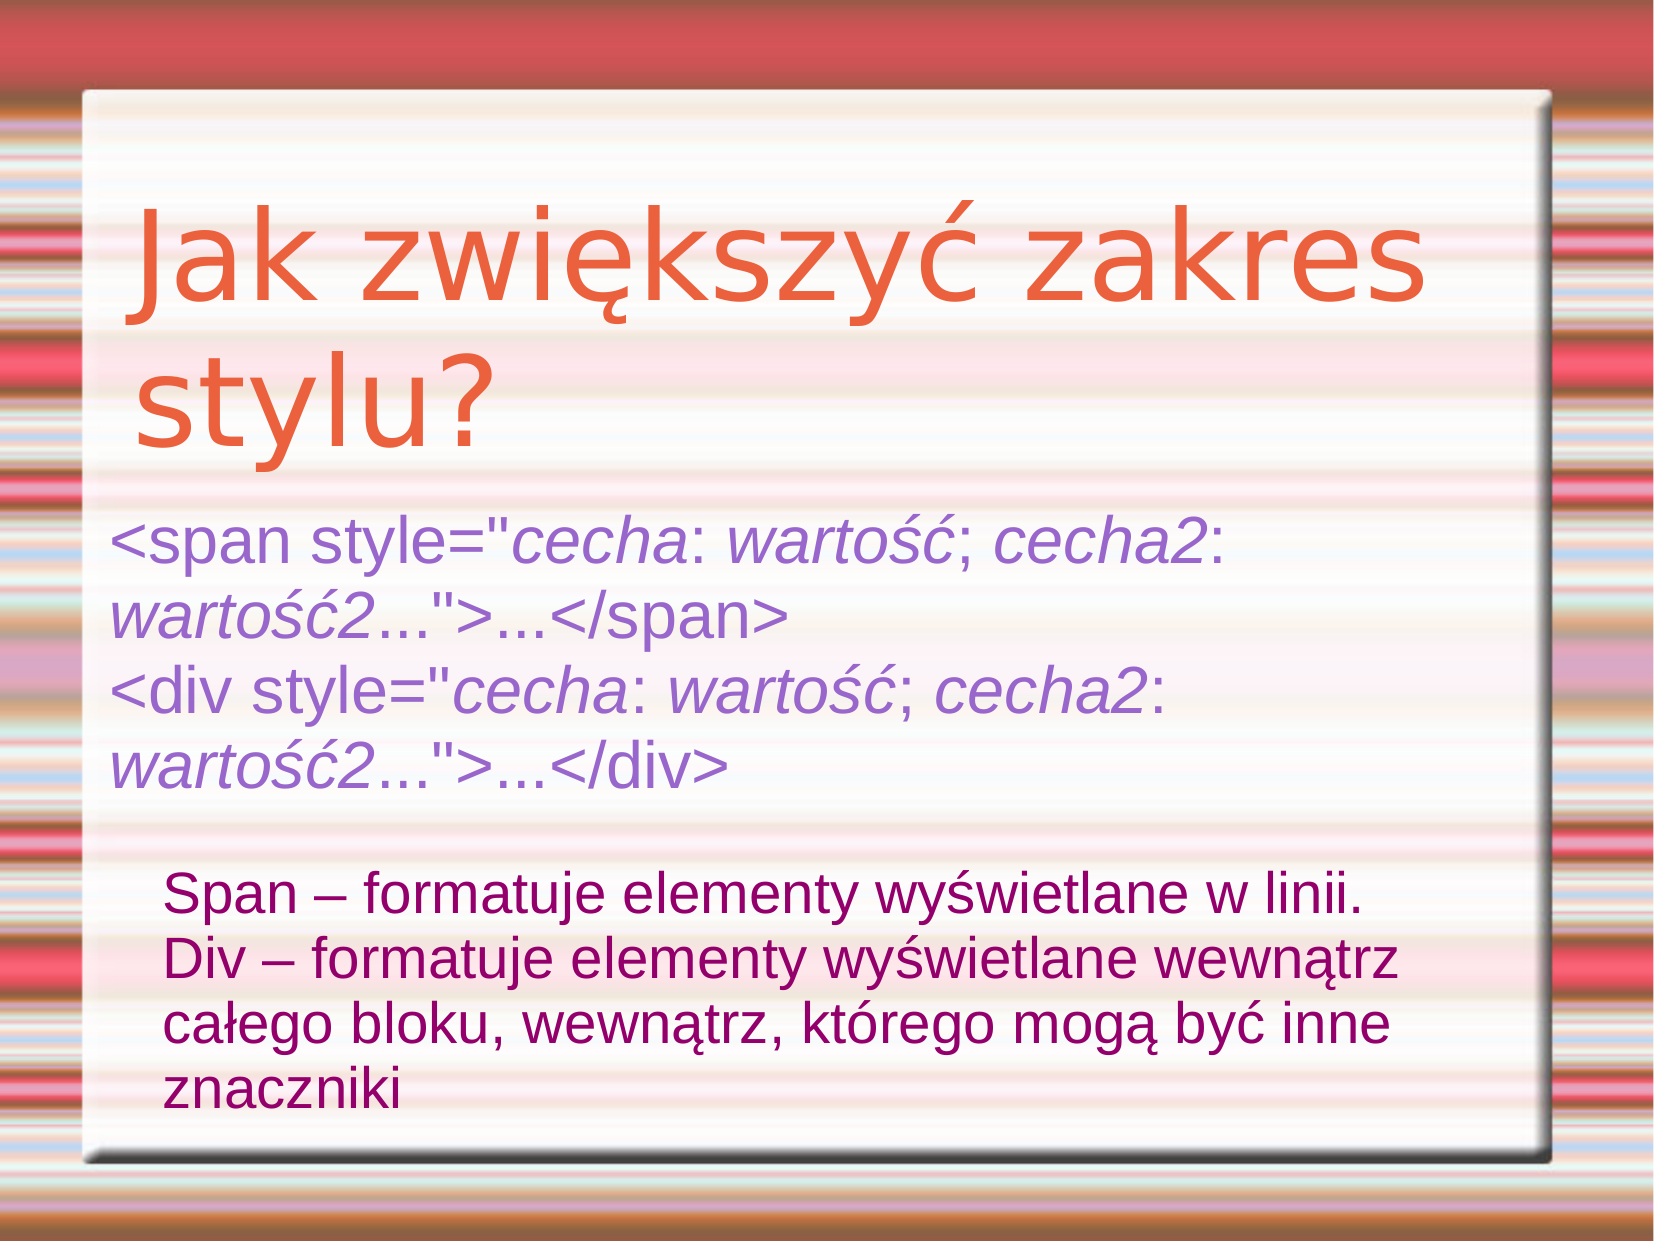

Jak zwiększyć zakres stylu?
<span style="cecha: wartość; cecha2: wartość2...">...</span>
<div style="cecha: wartość; cecha2: wartość2...">...</div>
Span – formatuje elementy wyświetlane w linii.
Div – formatuje elementy wyświetlane wewnątrz całego bloku, wewnątrz, którego mogą być inne znaczniki